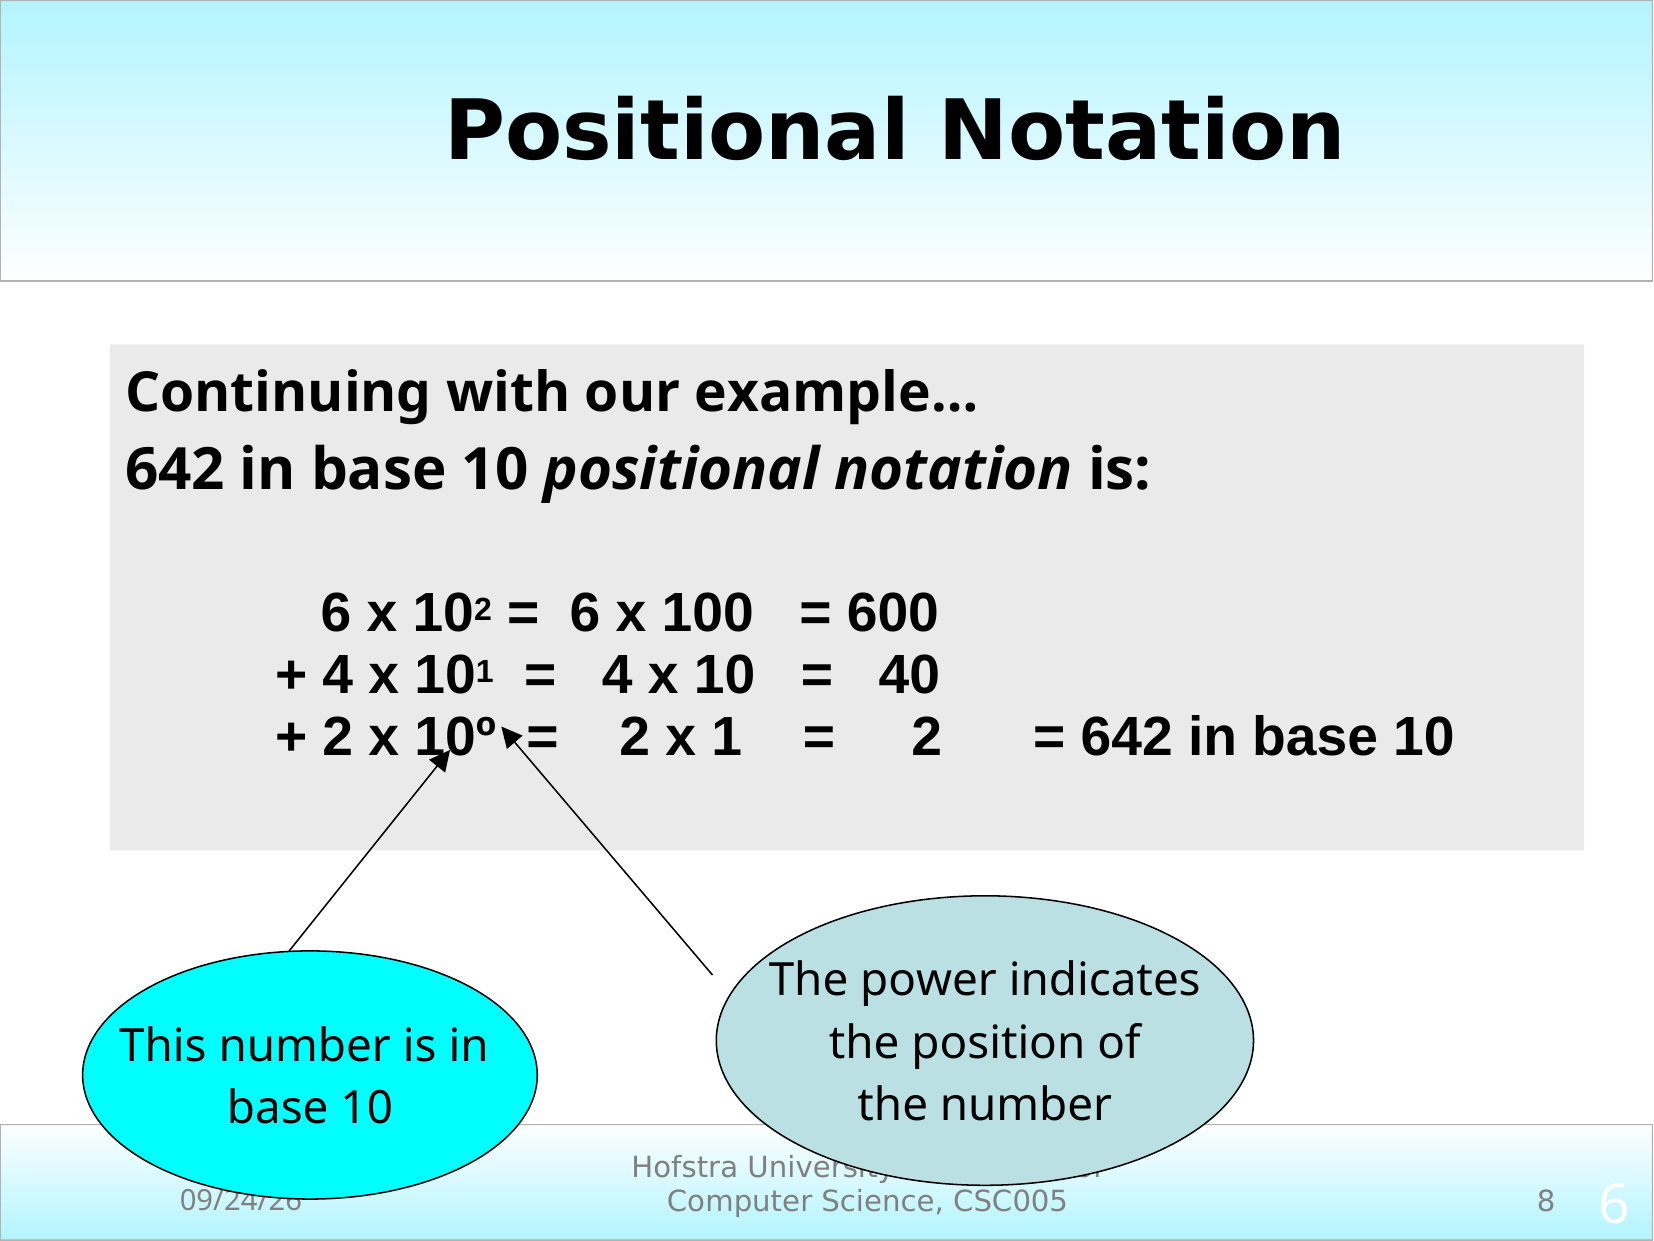

# Positional Notation
Continuing with our example…
642 in base 10 positional notation is:
	 6 x 102 = 6 x 100 = 600
 	+ 4 x 101 = 4 x 10 = 40
 	+ 2 x 10º = 2 x 1 = 2 = 642 in base 10
The power indicates
 the position of
the number
This number is in
base 10
8
6